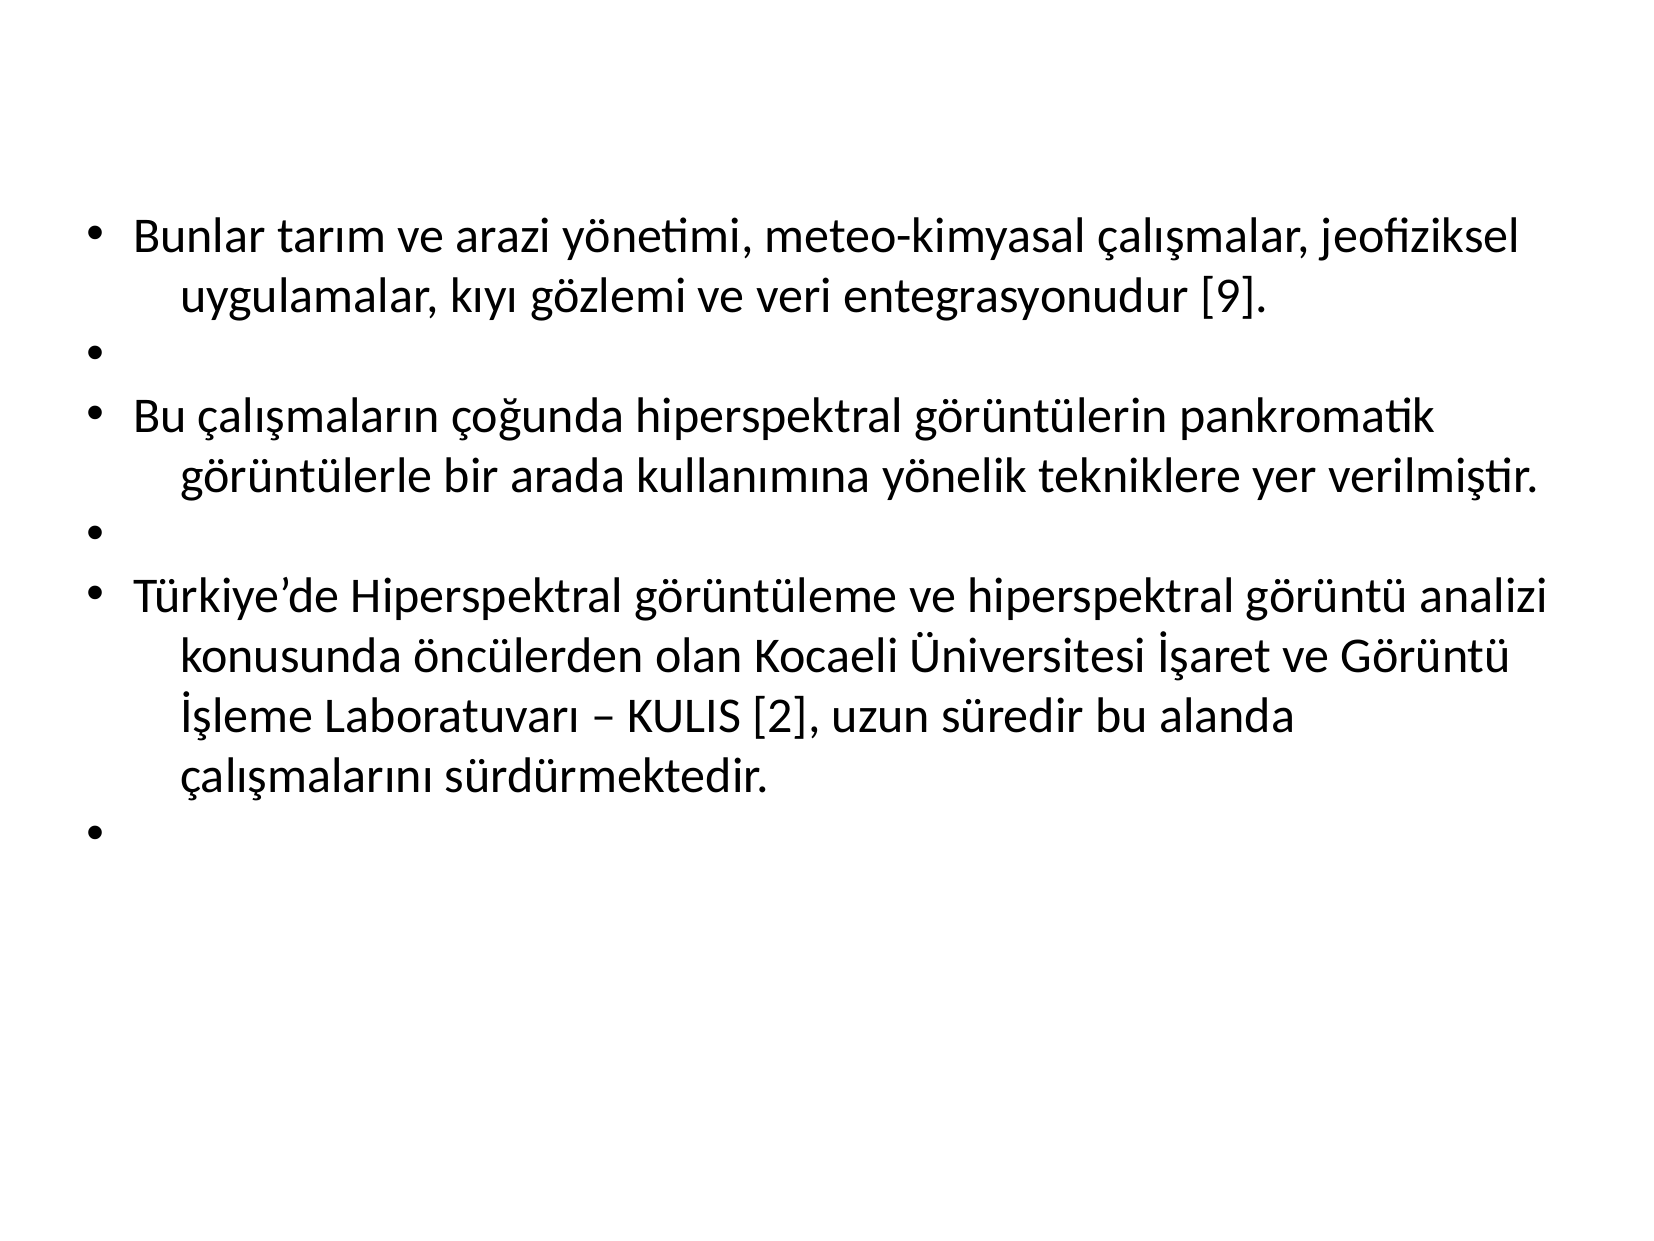

Bunlar tarım ve arazi yönetimi, meteo-kimyasal çalışmalar, jeofiziksel uygulamalar, kıyı gözlemi ve veri entegrasyonudur [9].
Bu çalışmaların çoğunda hiperspektral görüntülerin pankromatik görüntülerle bir arada kullanımına yönelik tekniklere yer verilmiştir.
Türkiye’de Hiperspektral görüntüleme ve hiperspektral görüntü analizi konusunda öncülerden olan Kocaeli Üniversitesi İşaret ve Görüntü İşleme Laboratuvarı – KULIS [2], uzun süredir bu alanda çalışmalarını sürdürmektedir.